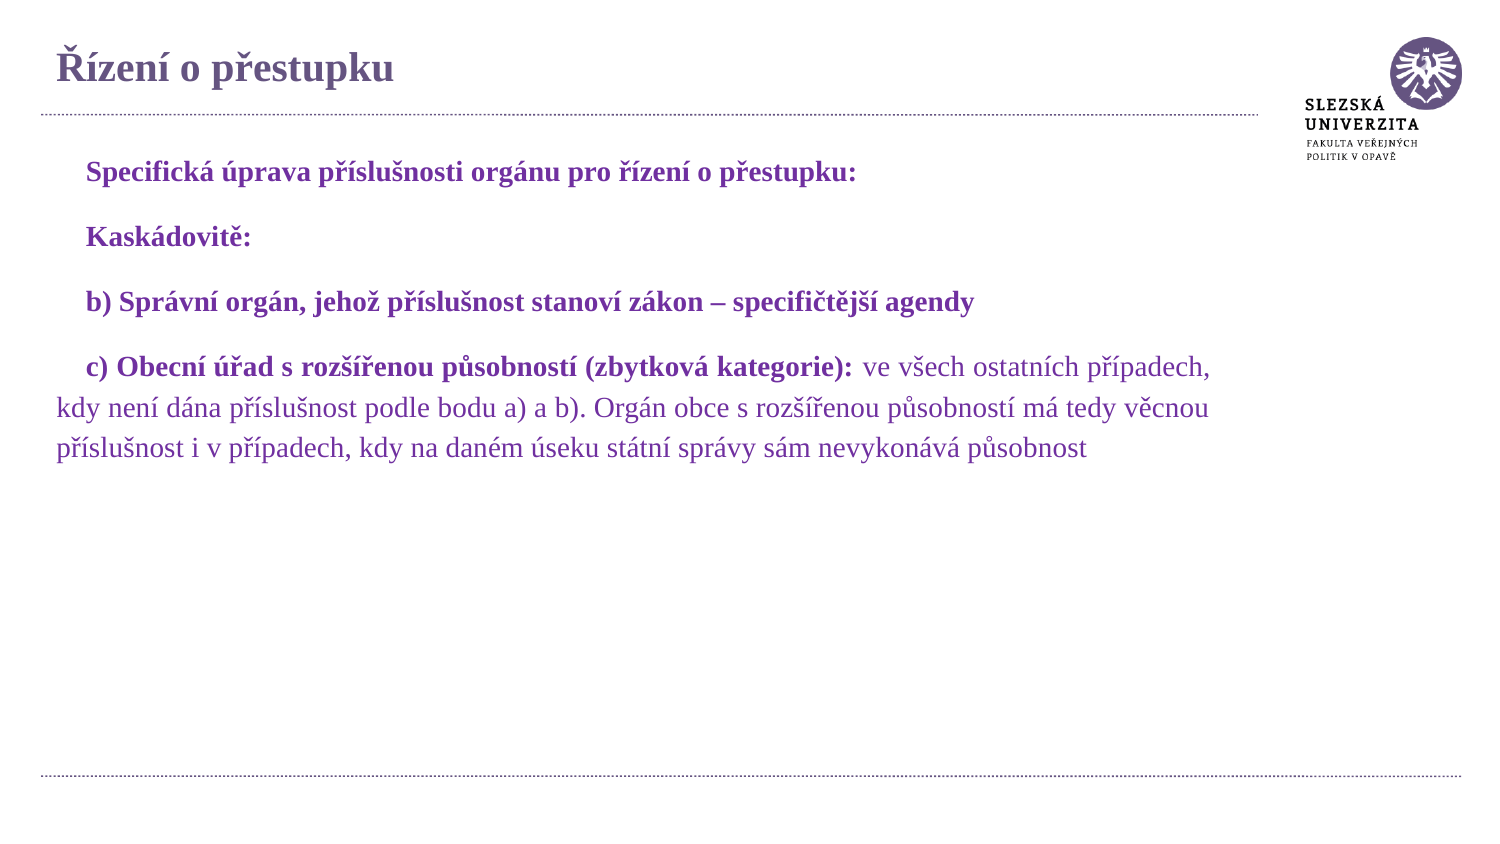

# Řízení o přestupku
Specifická úprava příslušnosti orgánu pro řízení o přestupku:
Kaskádovitě:
b) Správní orgán, jehož příslušnost stanoví zákon – specifičtější agendy
c) Obecní úřad s rozšířenou působností (zbytková kategorie): ve všech ostatních případech, kdy není dána příslušnost podle bodu a) a b). Orgán obce s rozšířenou působností má tedy věcnou příslušnost i v případech, kdy na daném úseku státní správy sám nevykonává působnost